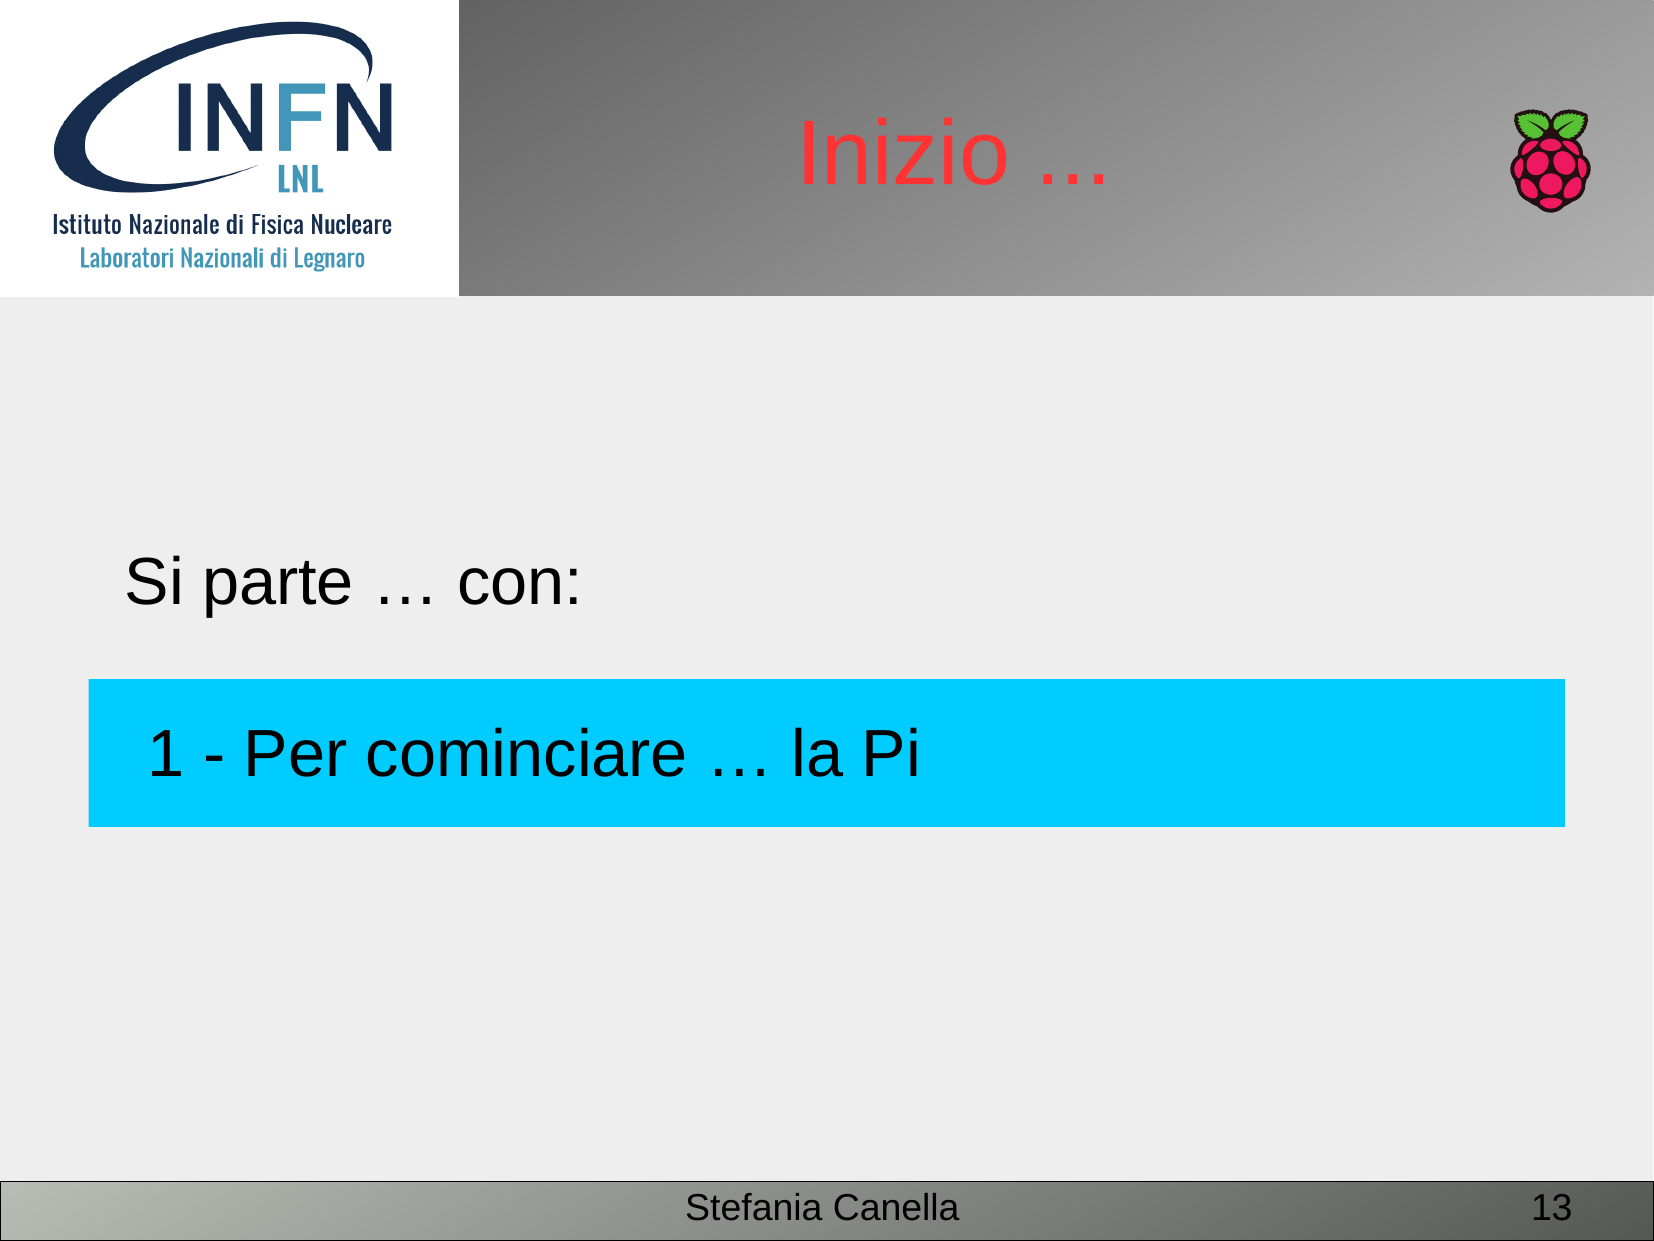

# Inizio ...
Si parte … con:
1 - Per cominciare … la Pi
Stefania Canella